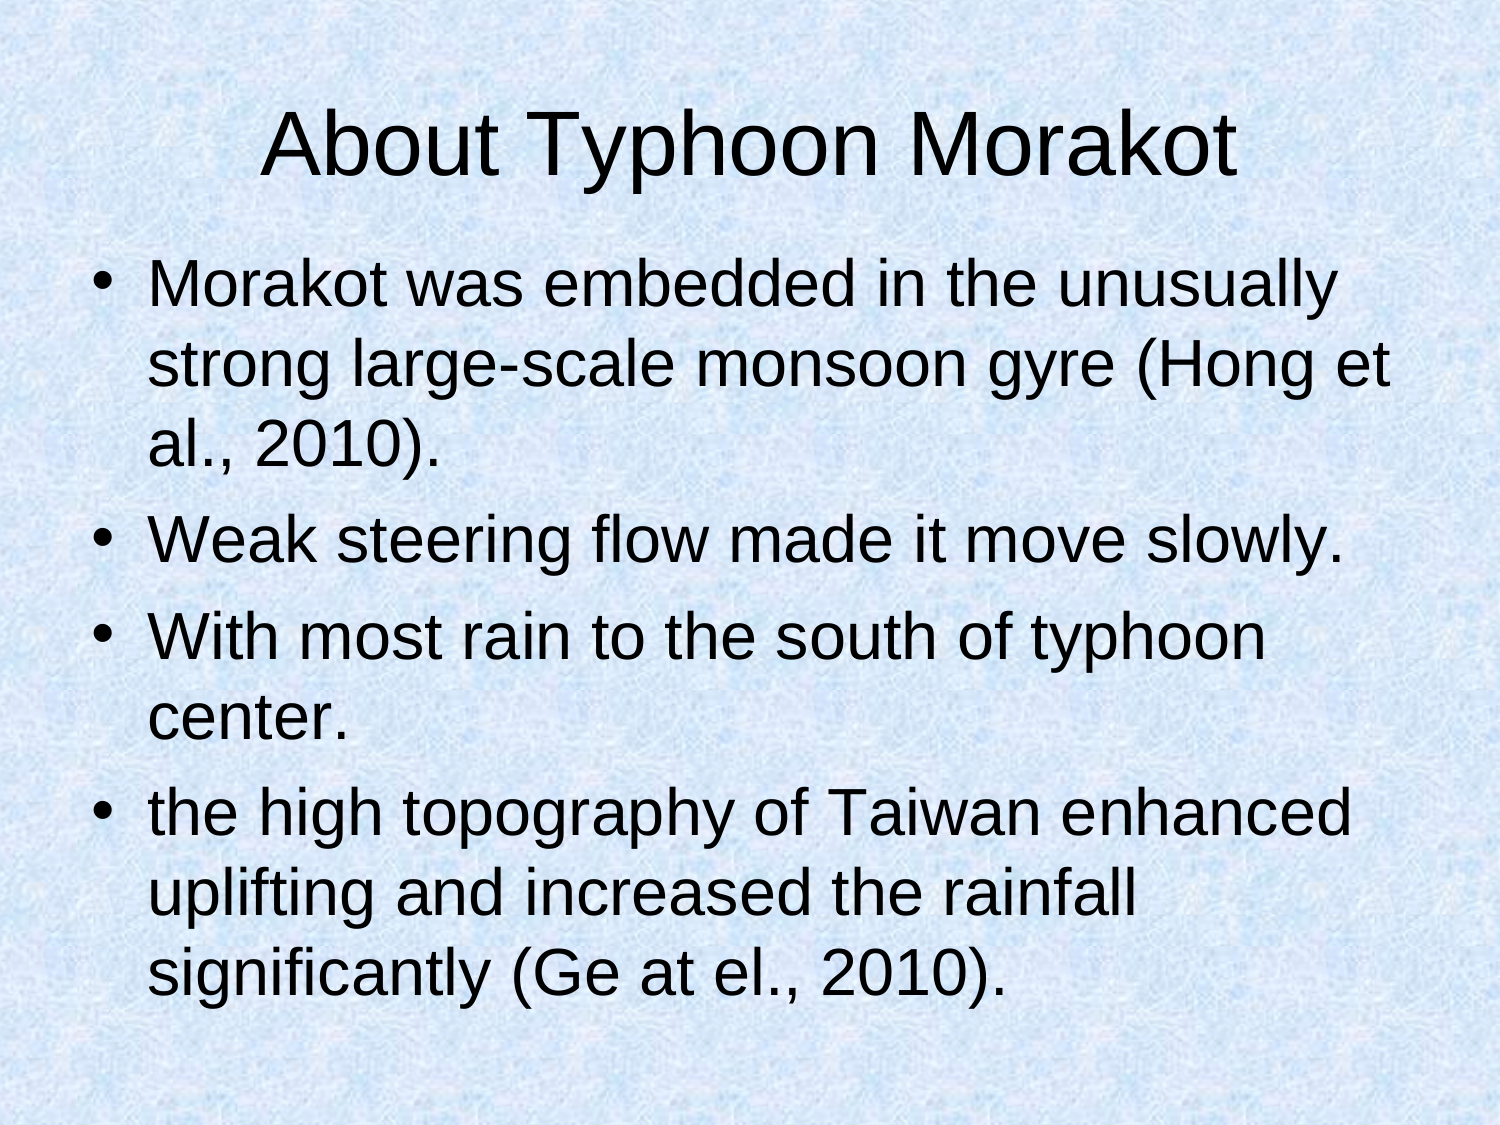

# About Typhoon Morakot
Morakot was embedded in the unusually strong large-scale monsoon gyre (Hong et al., 2010).
Weak steering flow made it move slowly.
With most rain to the south of typhoon center.
the high topography of Taiwan enhanced uplifting and increased the rainfall significantly (Ge at el., 2010).